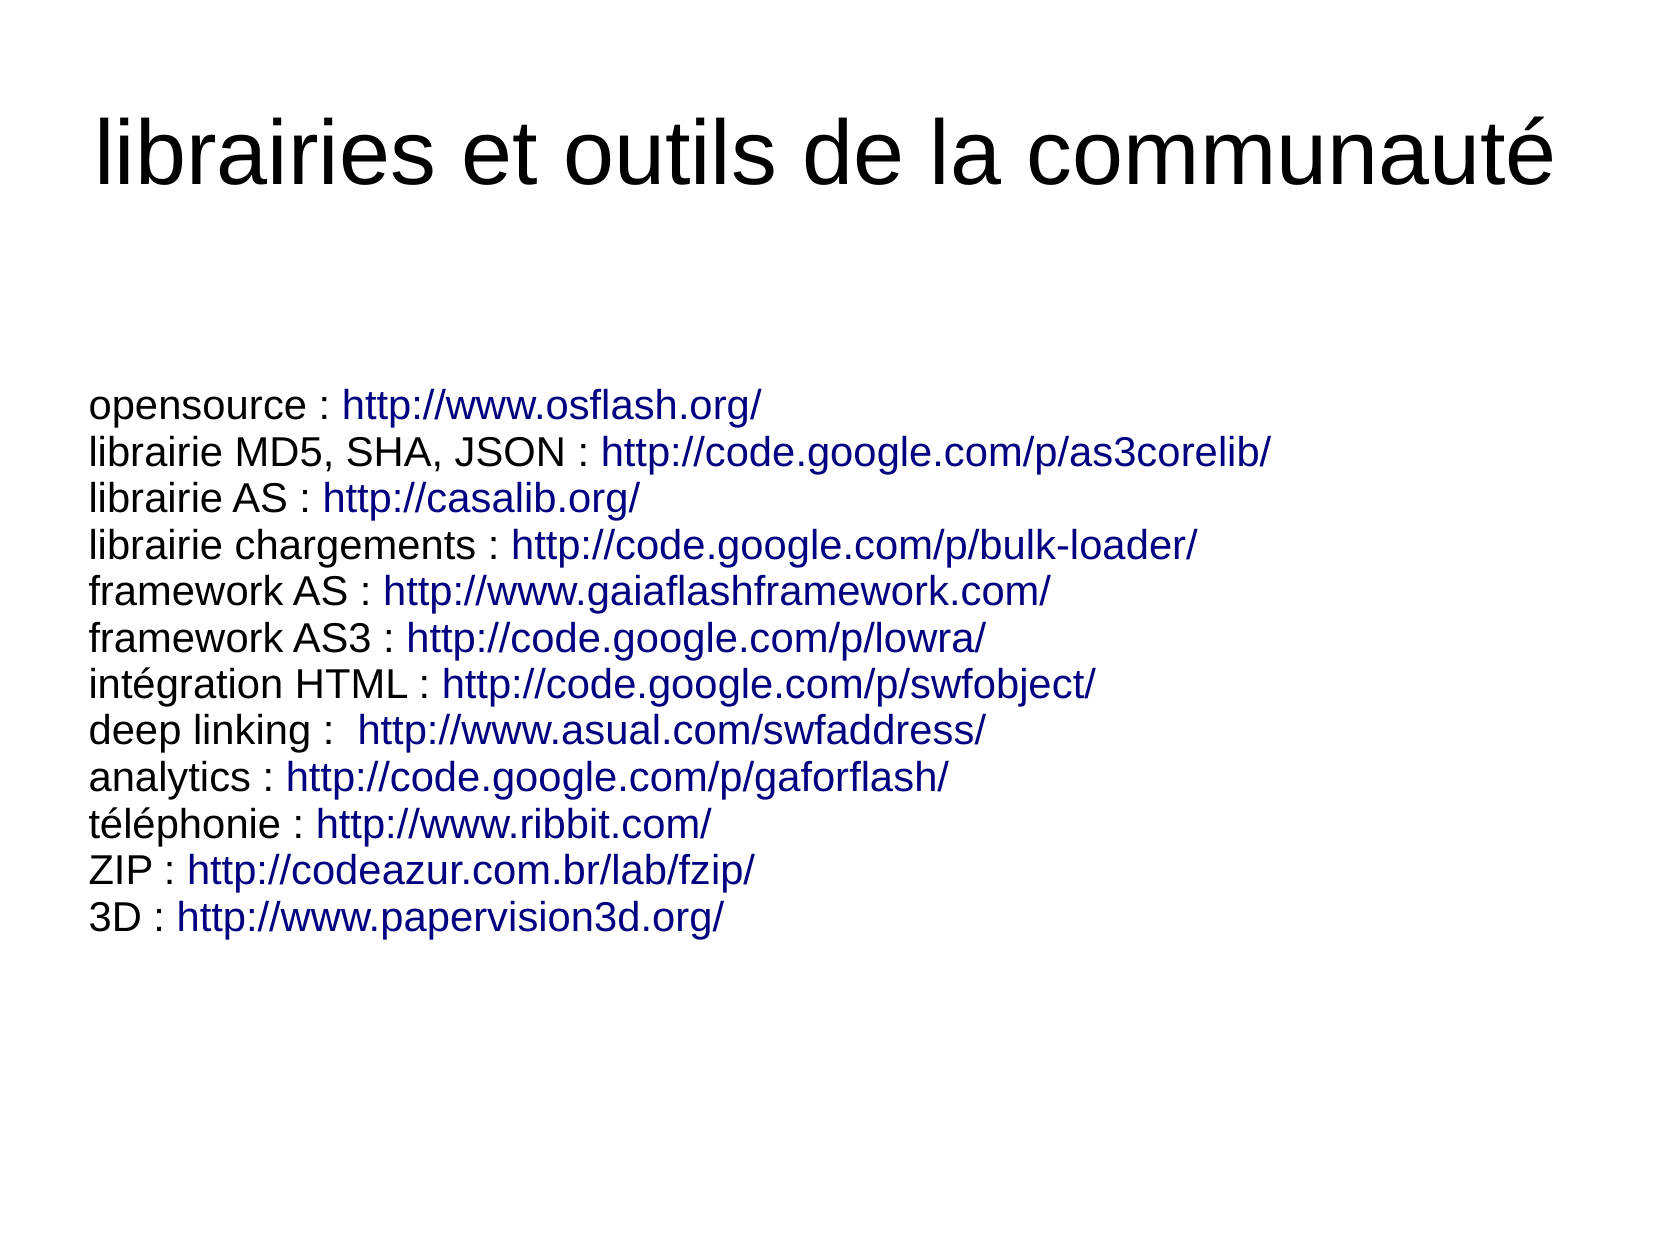

# librairies et outils de la communauté
opensource : http://www.osflash.org/
librairie MD5, SHA, JSON : http://code.google.com/p/as3corelib/
librairie AS : http://casalib.org/
librairie chargements : http://code.google.com/p/bulk-loader/
framework AS : http://www.gaiaflashframework.com/
framework AS3 : http://code.google.com/p/lowra/
intégration HTML : http://code.google.com/p/swfobject/
deep linking : http://www.asual.com/swfaddress/
analytics : http://code.google.com/p/gaforflash/
téléphonie : http://www.ribbit.com/
ZIP : http://codeazur.com.br/lab/fzip/
3D : http://www.papervision3d.org/